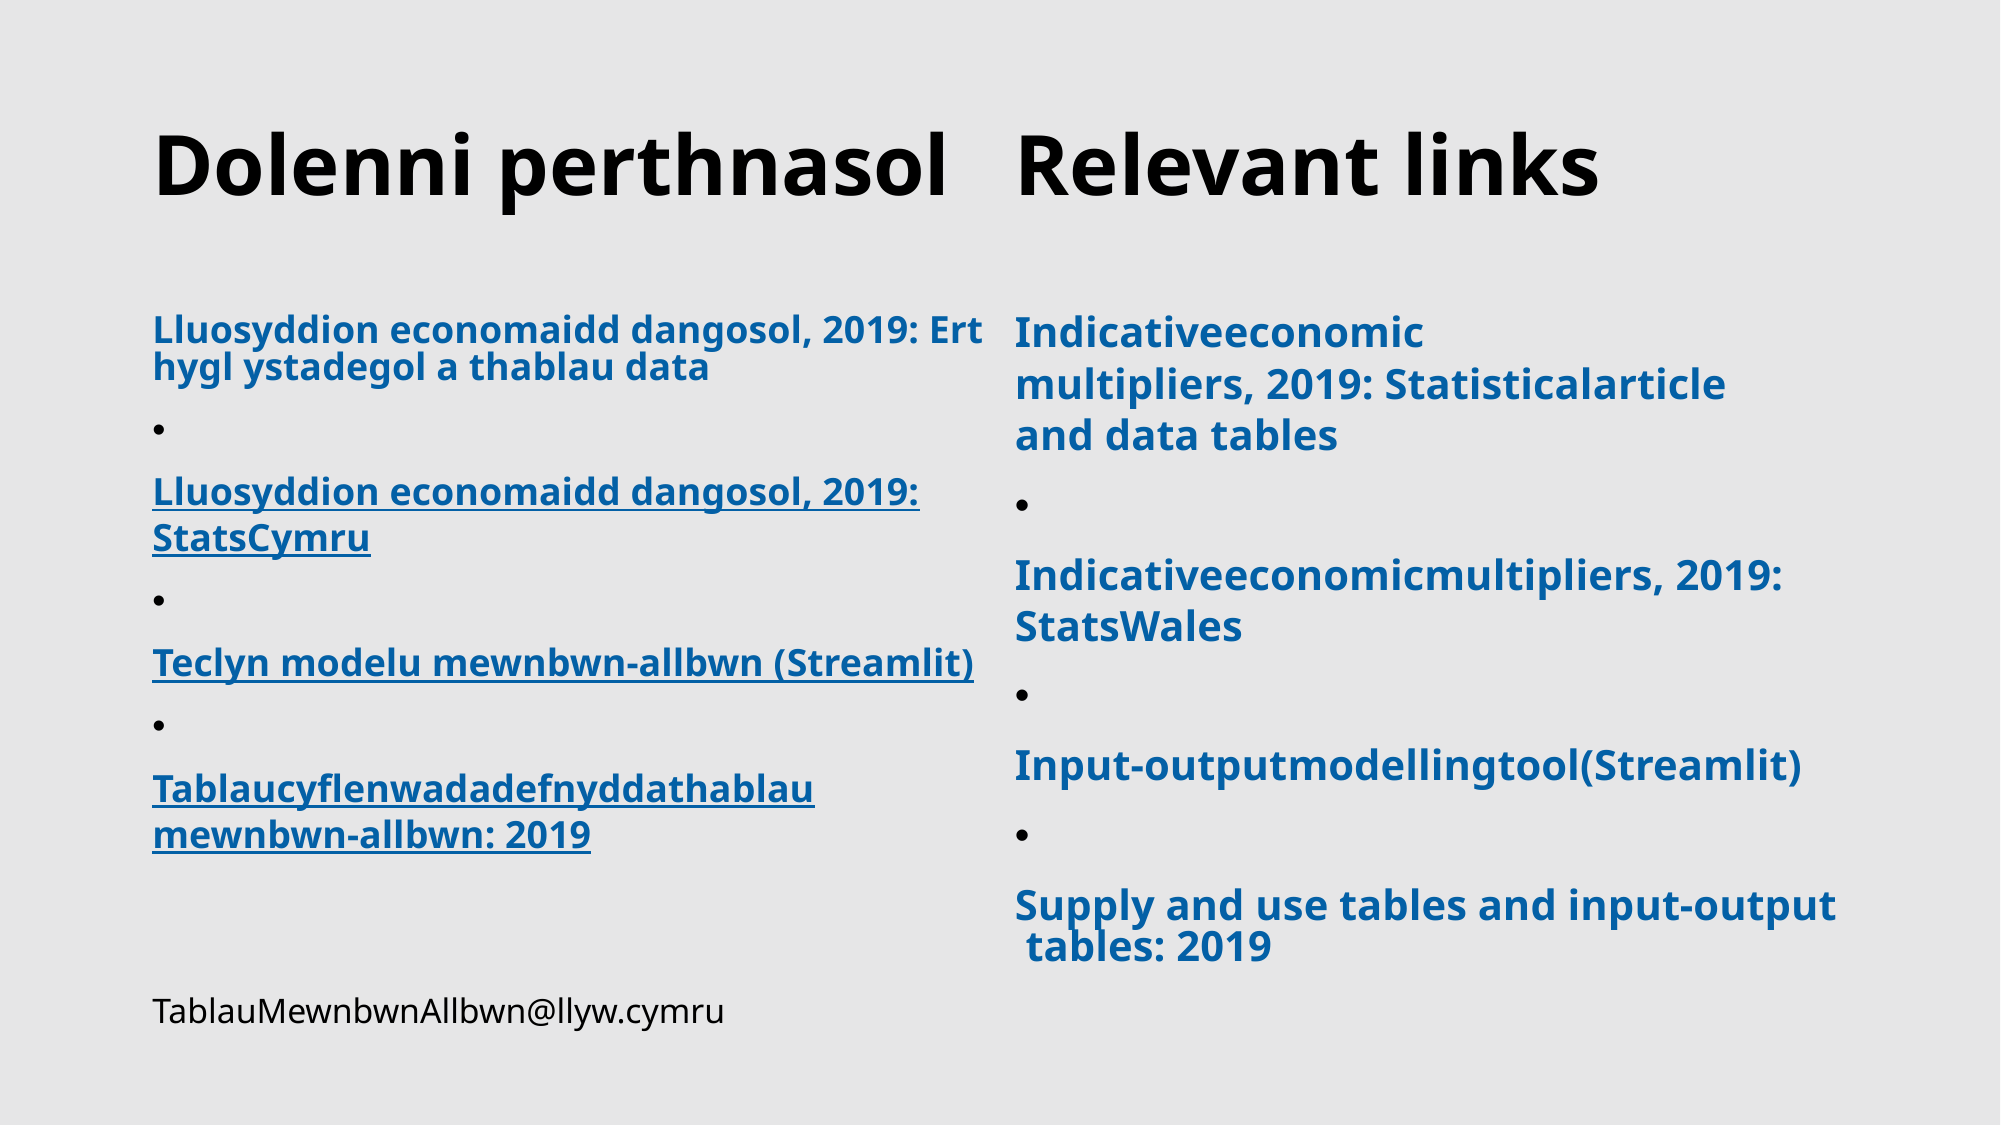

Dolenni perthnasol
Relevant links
# Lluosyddion economaidd dangosol, 2019: Erthygl ystadegol a thablau data
Lluosyddion economaidd dangosol, 2019:StatsCymru
Teclyn modelu mewnbwn-allbwn (Streamlit)
Tablaucyflenwadadefnyddathablaumewnbwn-allbwn: 2019
TablauMewnbwnAllbwn@llyw.cymru
Indicativeeconomicmultipliers, 2019: Statisticalarticleand data tables
Indicativeeconomicmultipliers, 2019:StatsWales
Input-outputmodellingtool(Streamlit)
Supply and use tables and input-output tables: 2019
InputOutputTables@gov.wales